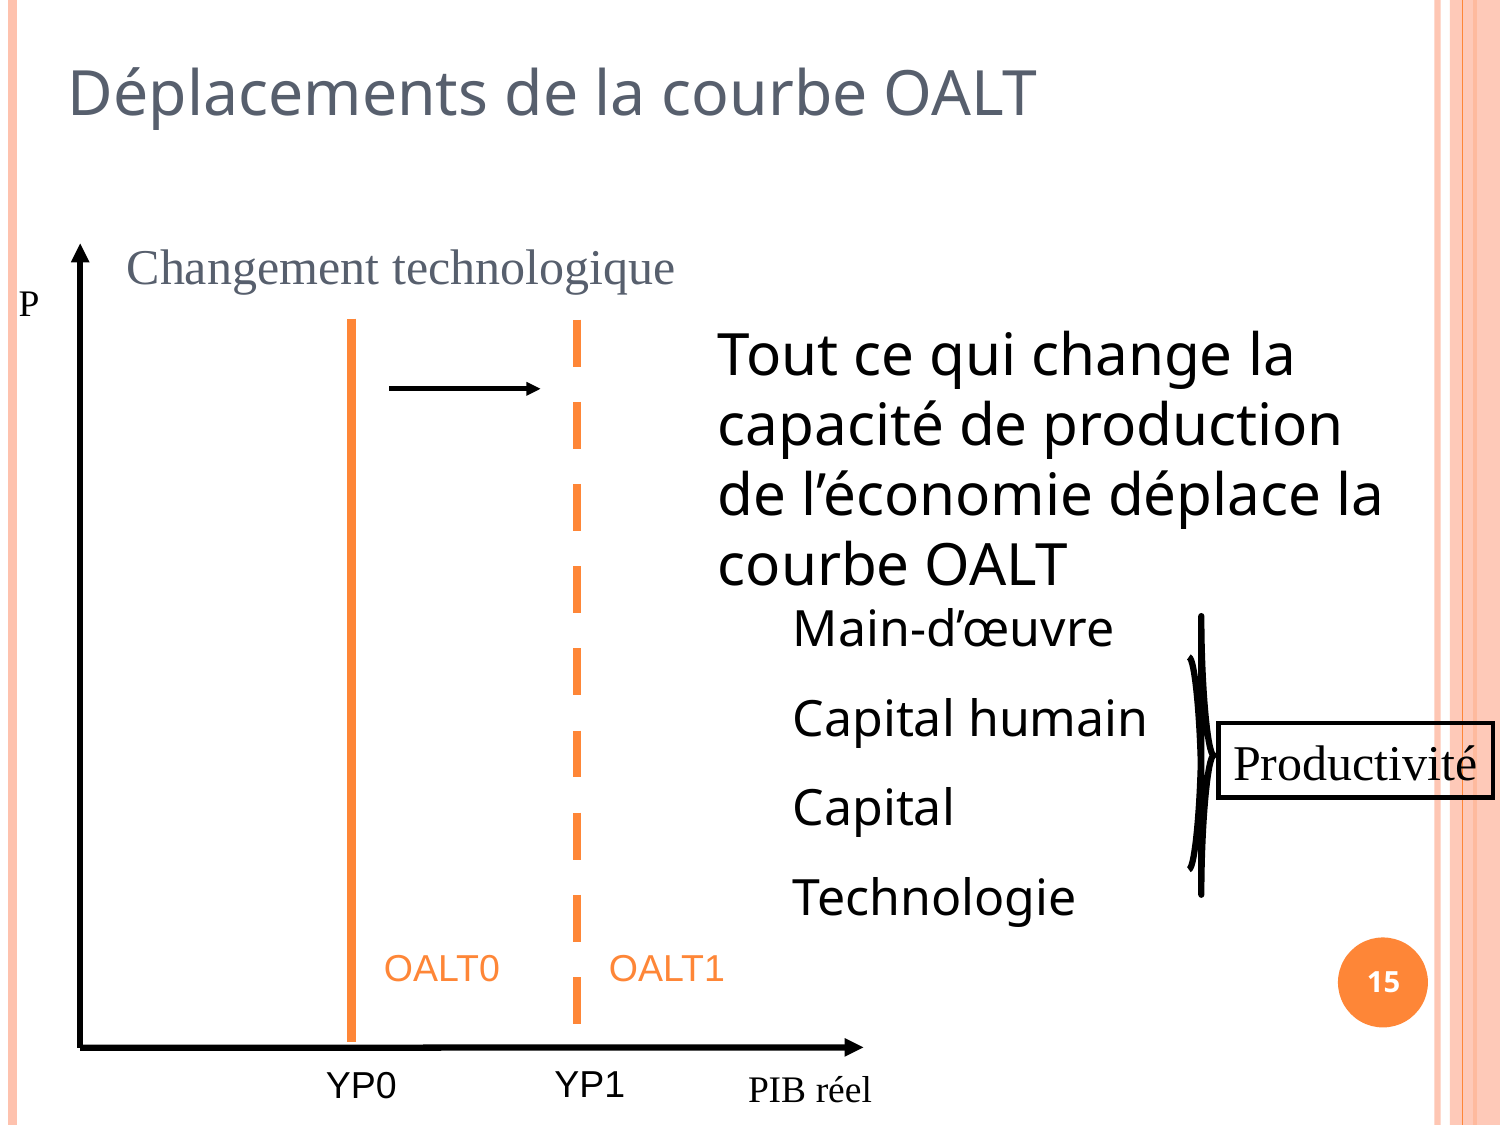

# Déplacements de la courbe OALT
Changement technologique
P
OALT1
YP1
OALT0
YP0
PIB réel
Tout ce qui change la capacité de production de l’économie déplace la courbe OALT
Main-d’œuvre
Capital humain
Capital
Technologie
Productivité